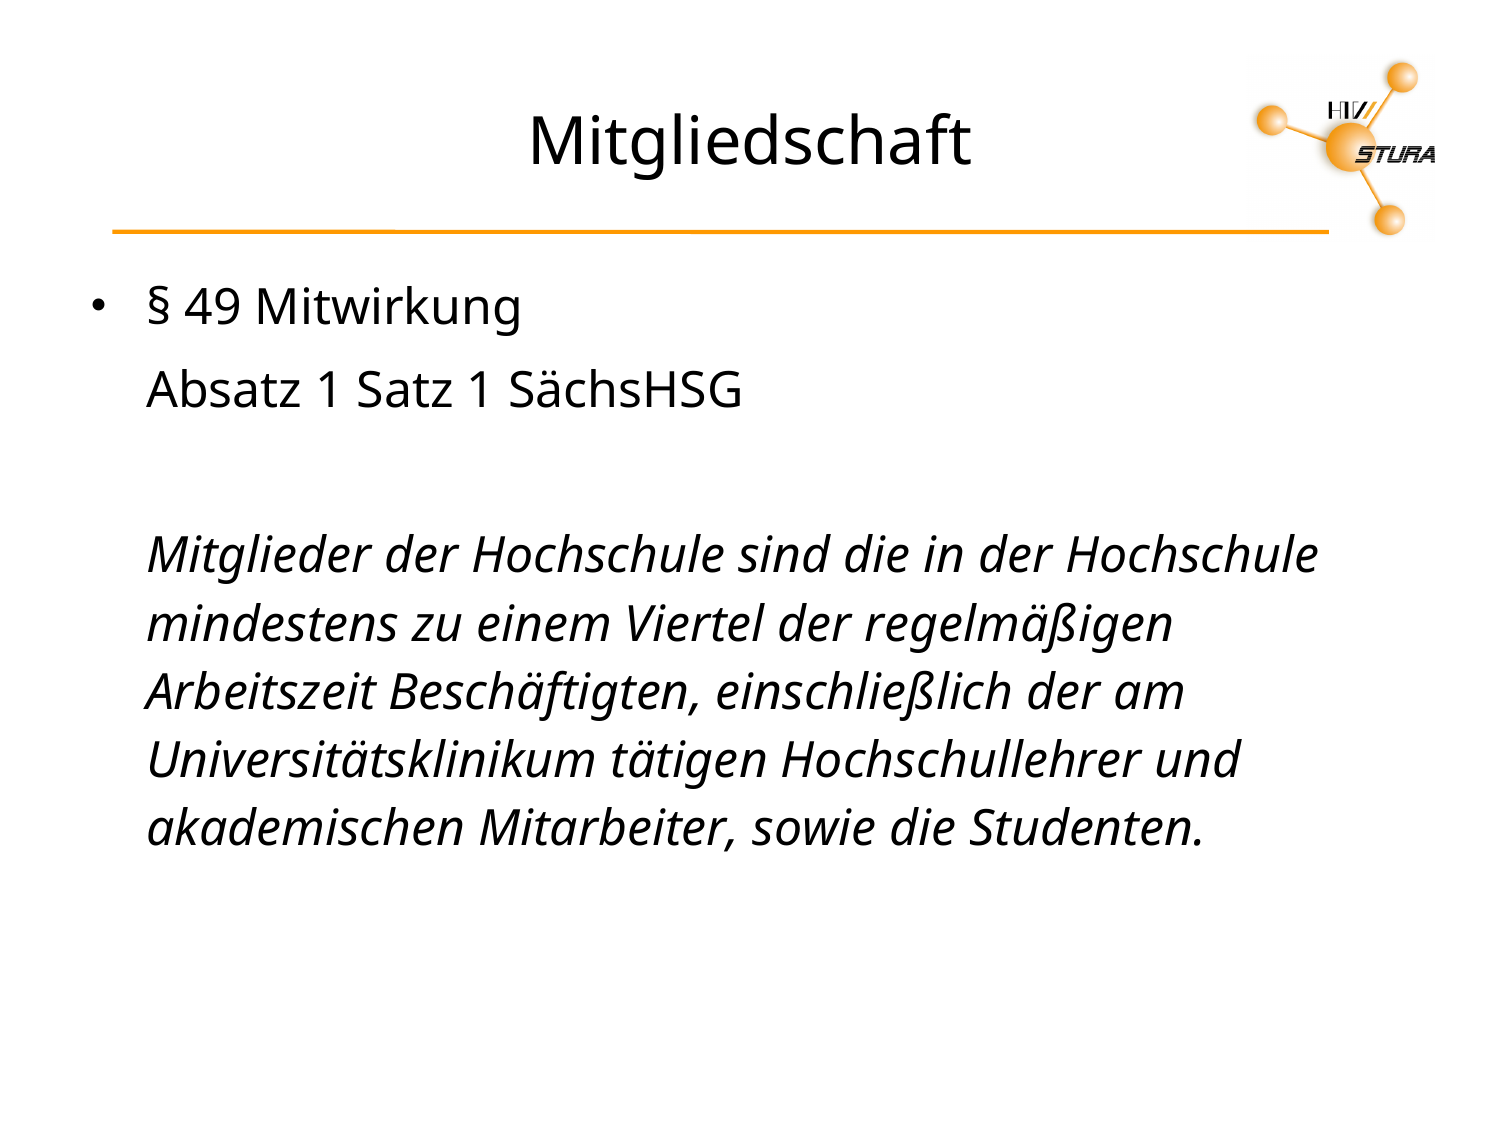

# Mitgliedschaft
§ 49 Mitwirkung
Absatz 1 Satz 1 SächsHSG
Mitglieder der Hochschule sind die in der Hochschule mindestens zu einem Viertel der regelmäßigen Arbeitszeit Beschäftigten, einschließlich der am Universitätsklinikum tätigen Hochschullehrer und akademischen Mitarbeiter, sowie die Studenten.